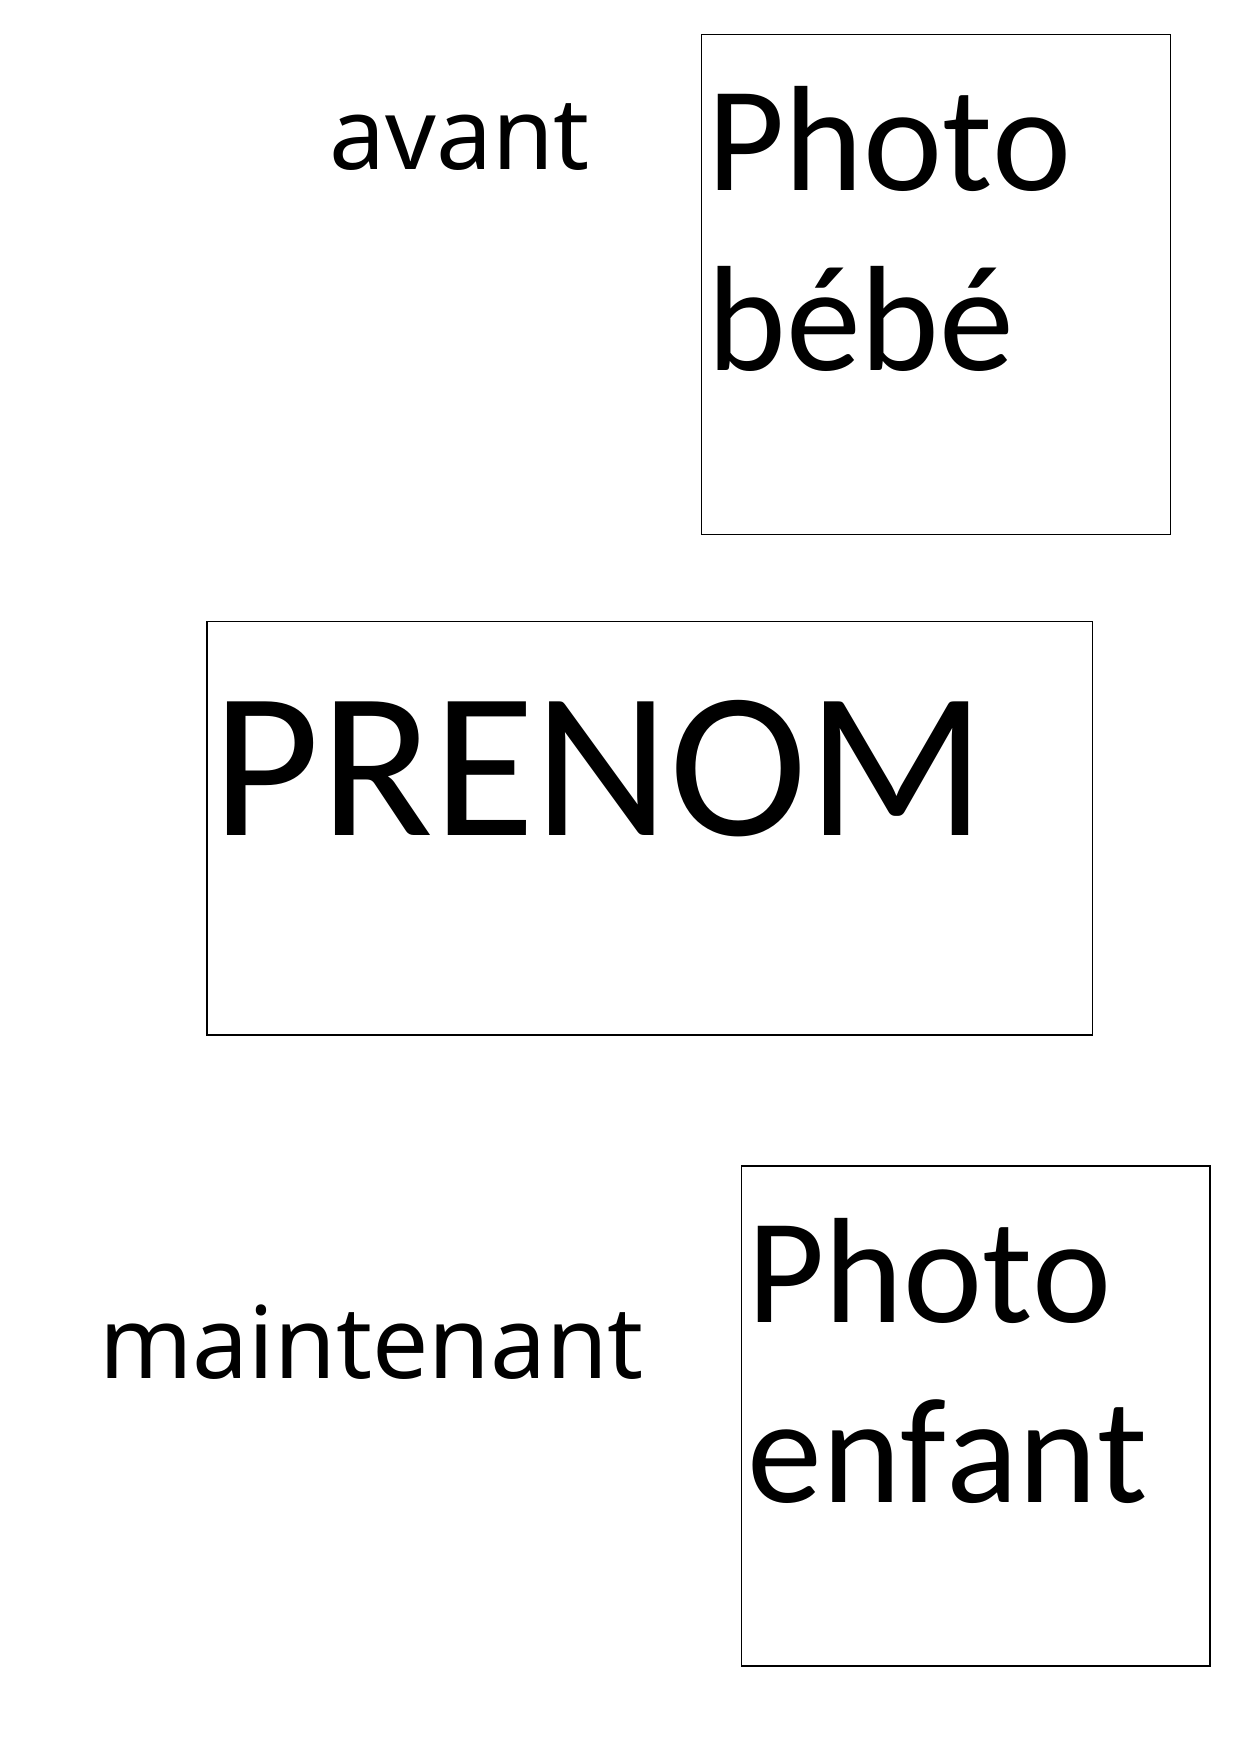

Photo bébé
avant
PRENOM
Photo enfant
maintenant